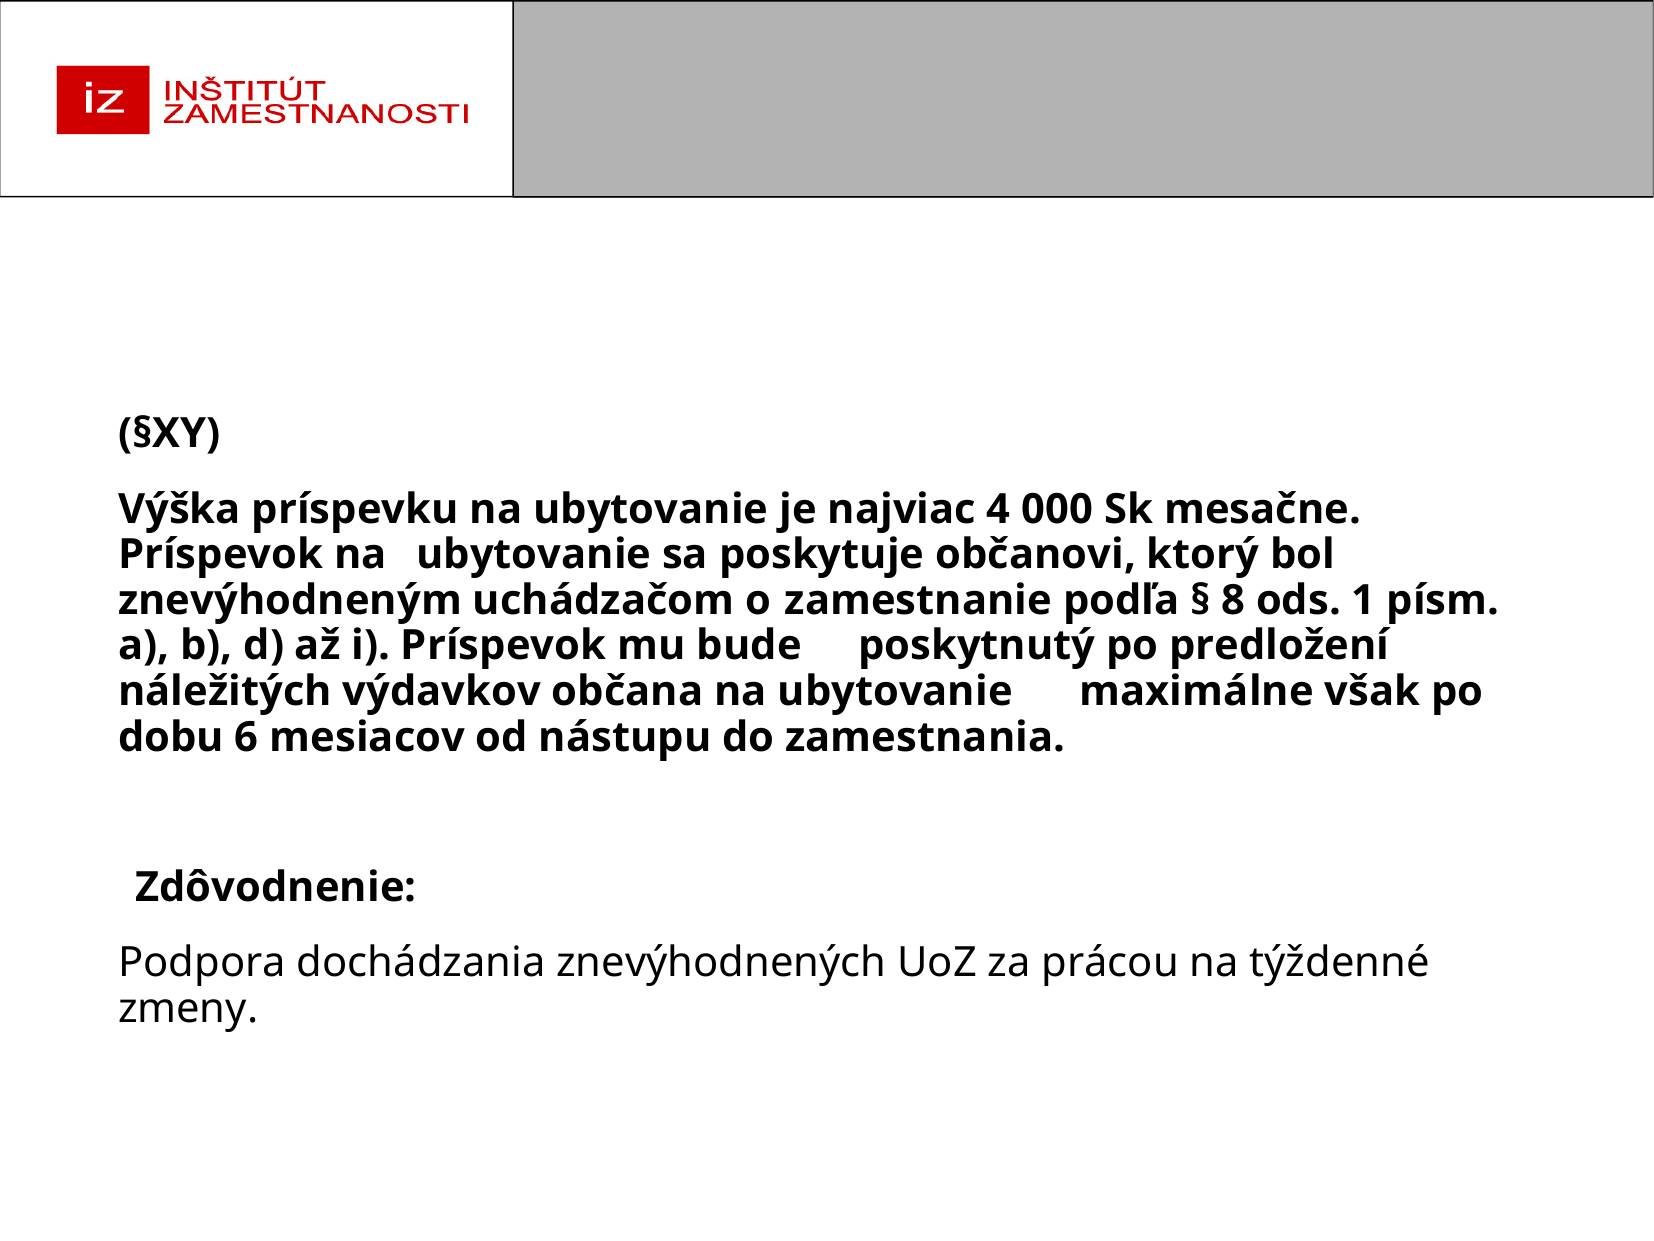

# (§XY)
Výška príspevku na ubytovanie je najviac 4 000 Sk mesačne. Príspevok na 	ubytovanie sa poskytuje občanovi, ktorý bol znevýhodneným uchádzačom o 	zamestnanie podľa § 8 ods. 1 písm. a), b), d) až i). Príspevok mu bude 	poskytnutý po predložení náležitých výdavkov občana na ubytovanie 	maximálne však po dobu 6 mesiacov od nástupu do zamestnania.
Zdôvodnenie:
Podpora dochádzania znevýhodnených UoZ za prácou na týždenné zmeny.